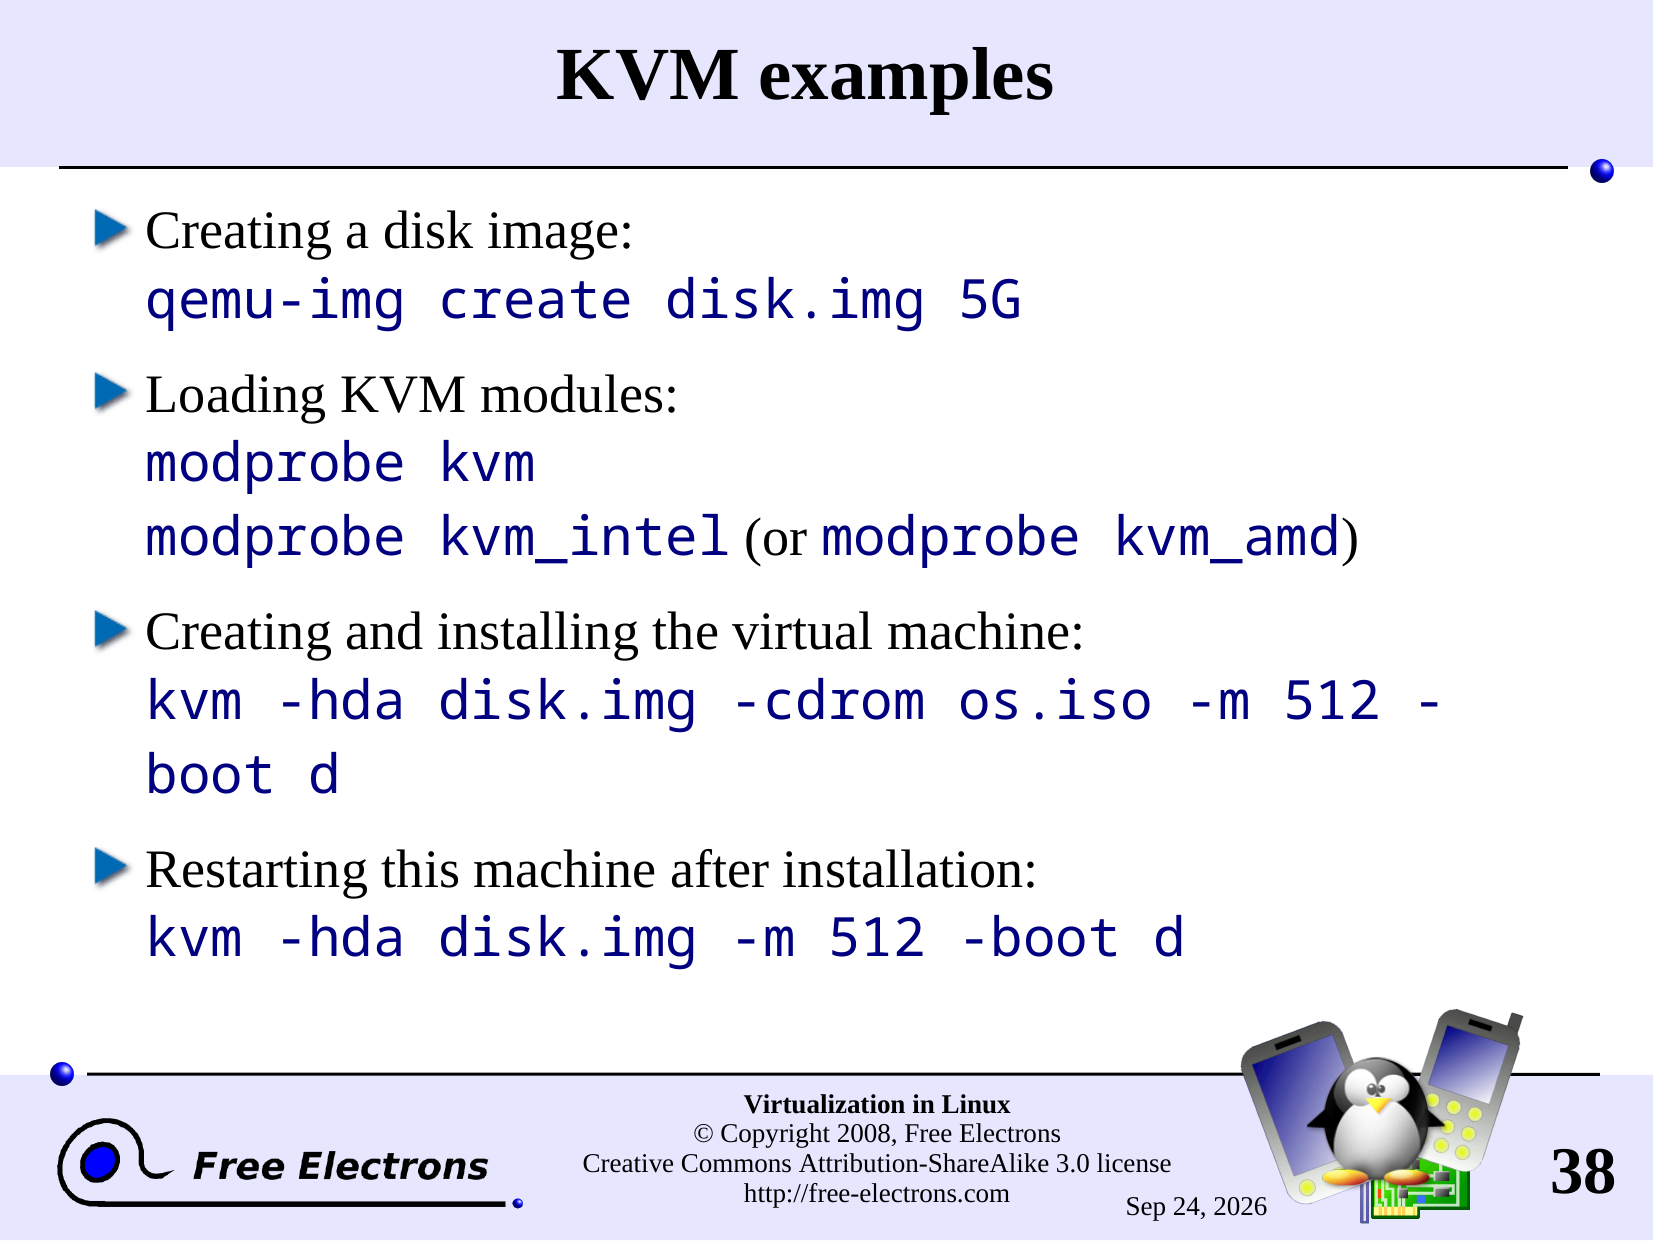

# KVM examples
Creating a disk image:
qemu-img create disk.img 5G
Loading KVM modules:
modprobe kvm
modprobe kvm_intel (or modprobe kvm_amd)
Creating and installing the virtual machine:
kvm -hda disk.img -cdrom os.iso -m 512 -boot d
Restarting this machine after installation:
kvm -hda disk.img -m 512 -boot d